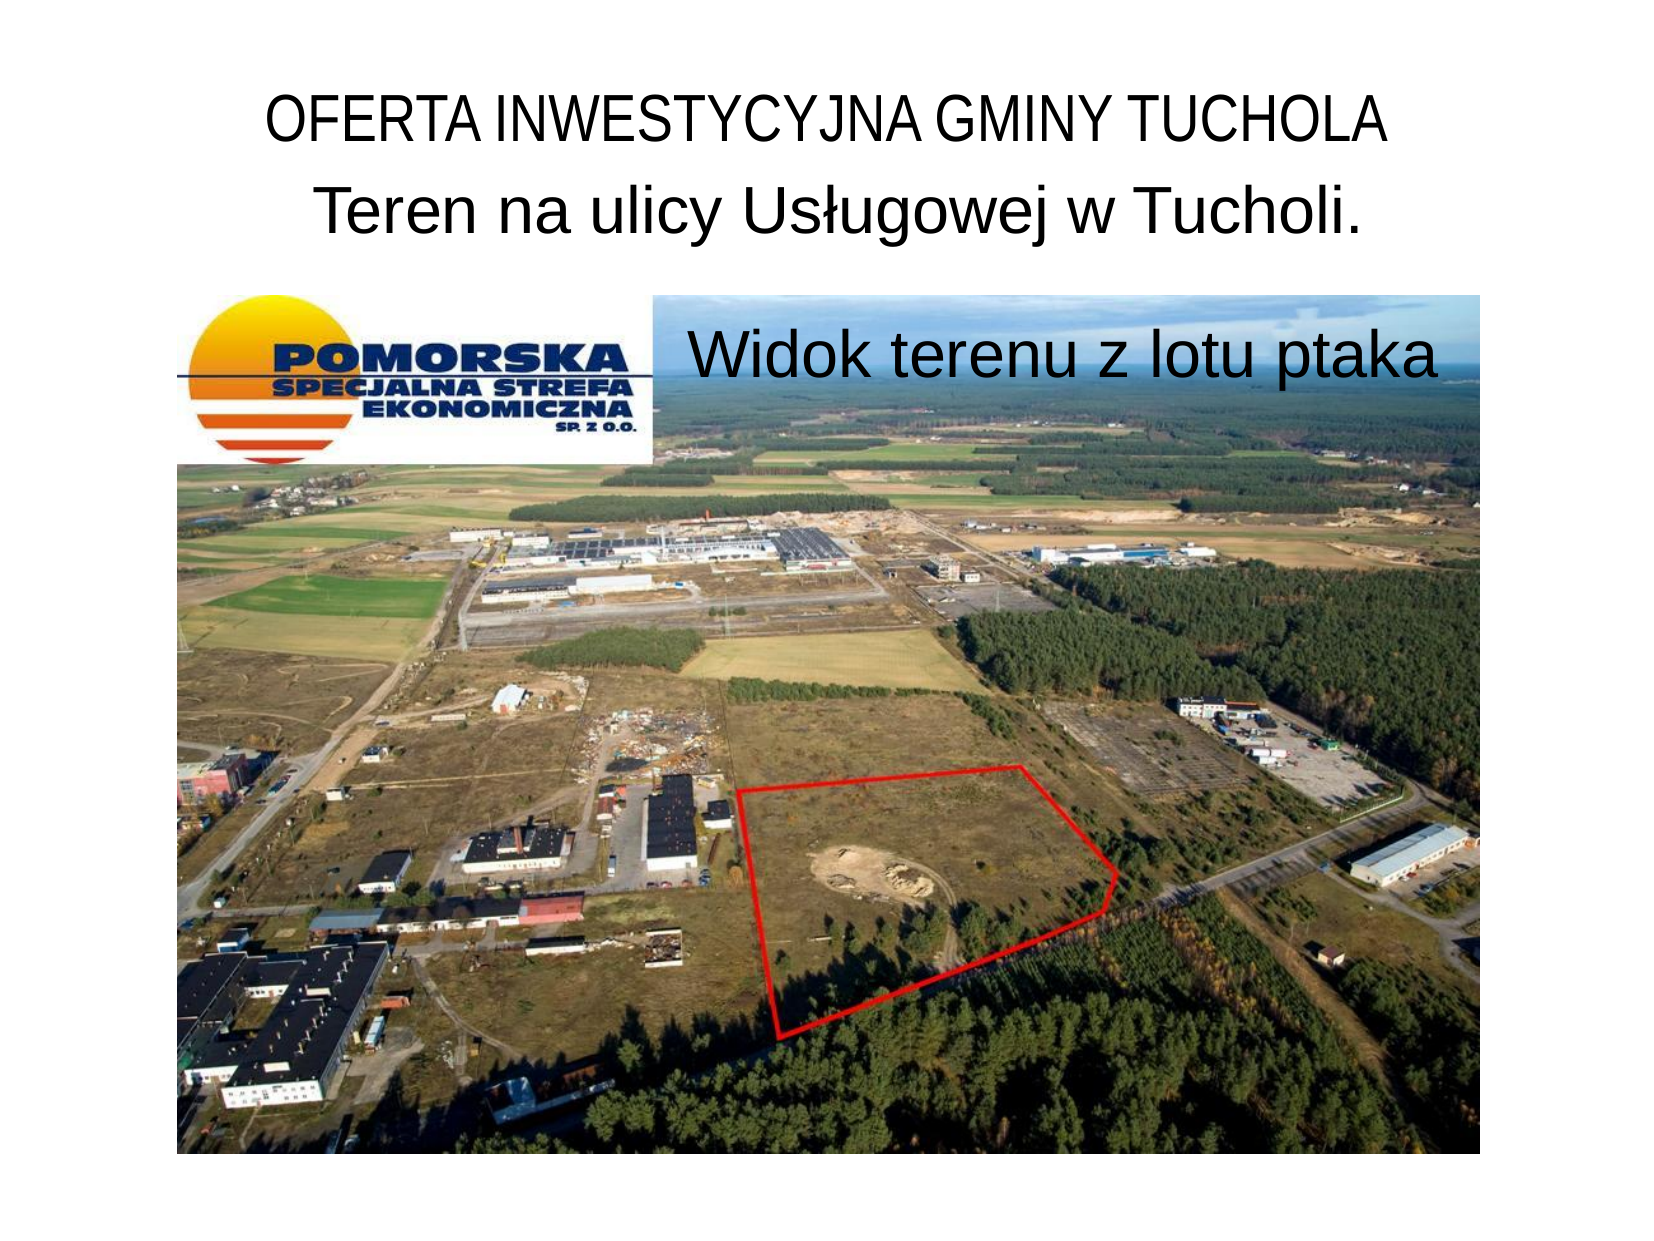

# OFERTA INWESTYCYJNA GMINY TUCHOLA
Teren na ulicy Usługowej w Tucholi.
Widok terenu z lotu ptaka